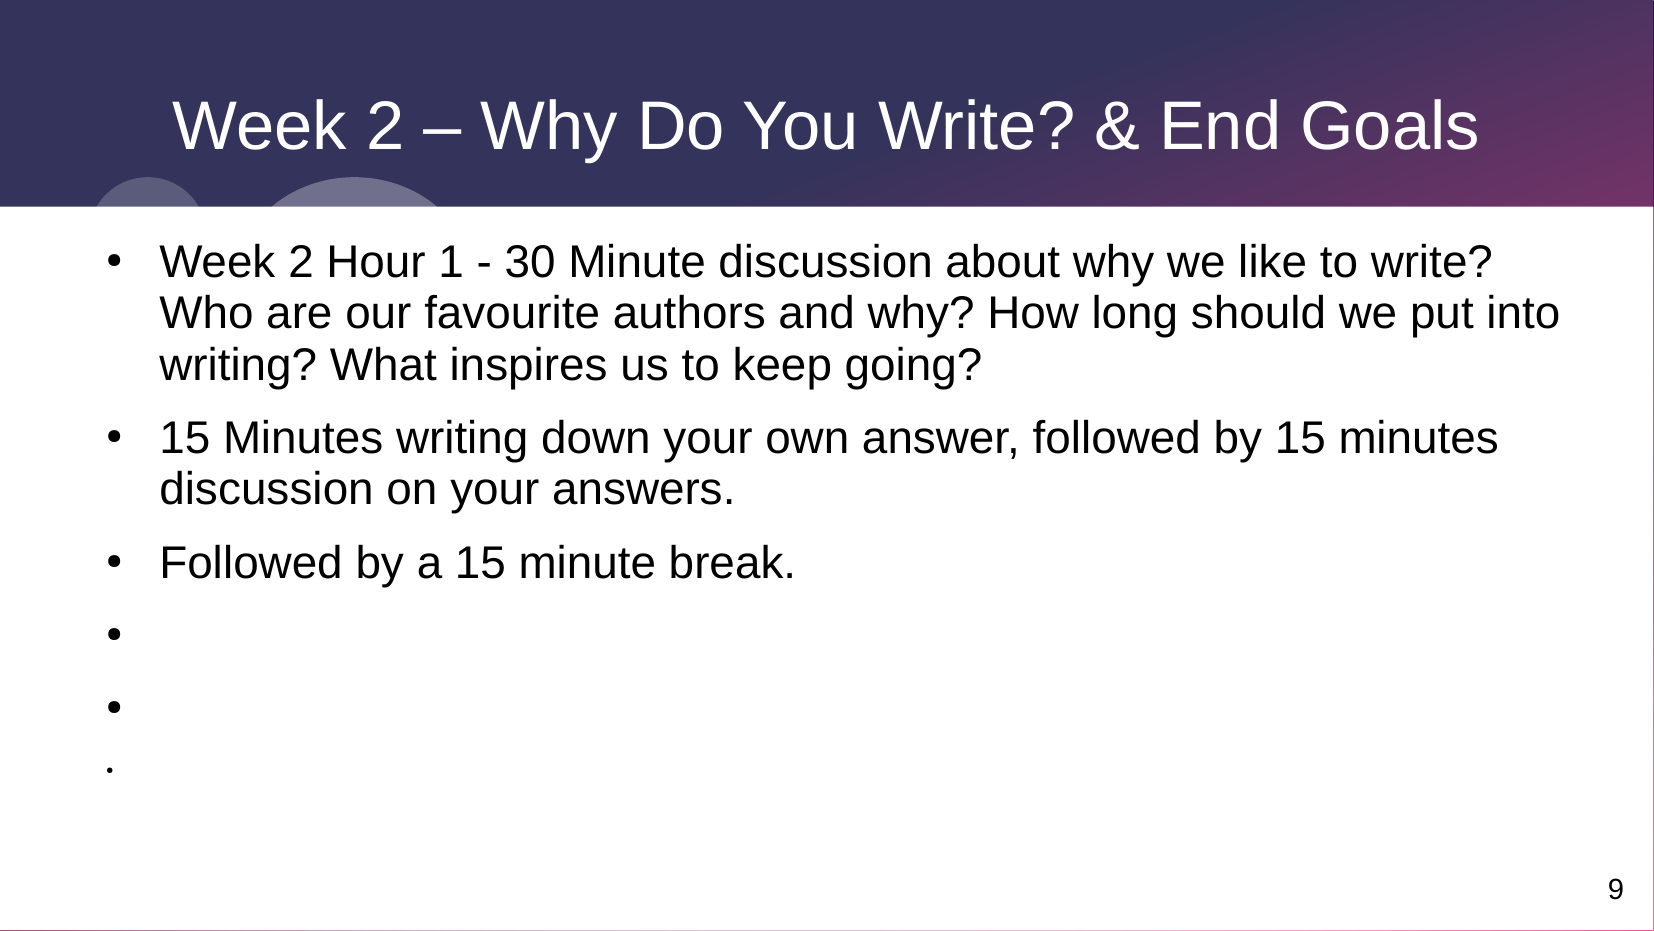

# Week 2 – Why Do You Write? & End Goals
Week 2 Hour 1 - 30 Minute discussion about why we like to write? Who are our favourite authors and why? How long should we put into writing? What inspires us to keep going?
15 Minutes writing down your own answer, followed by 15 minutes discussion on your answers.
Followed by a 15 minute break.
9